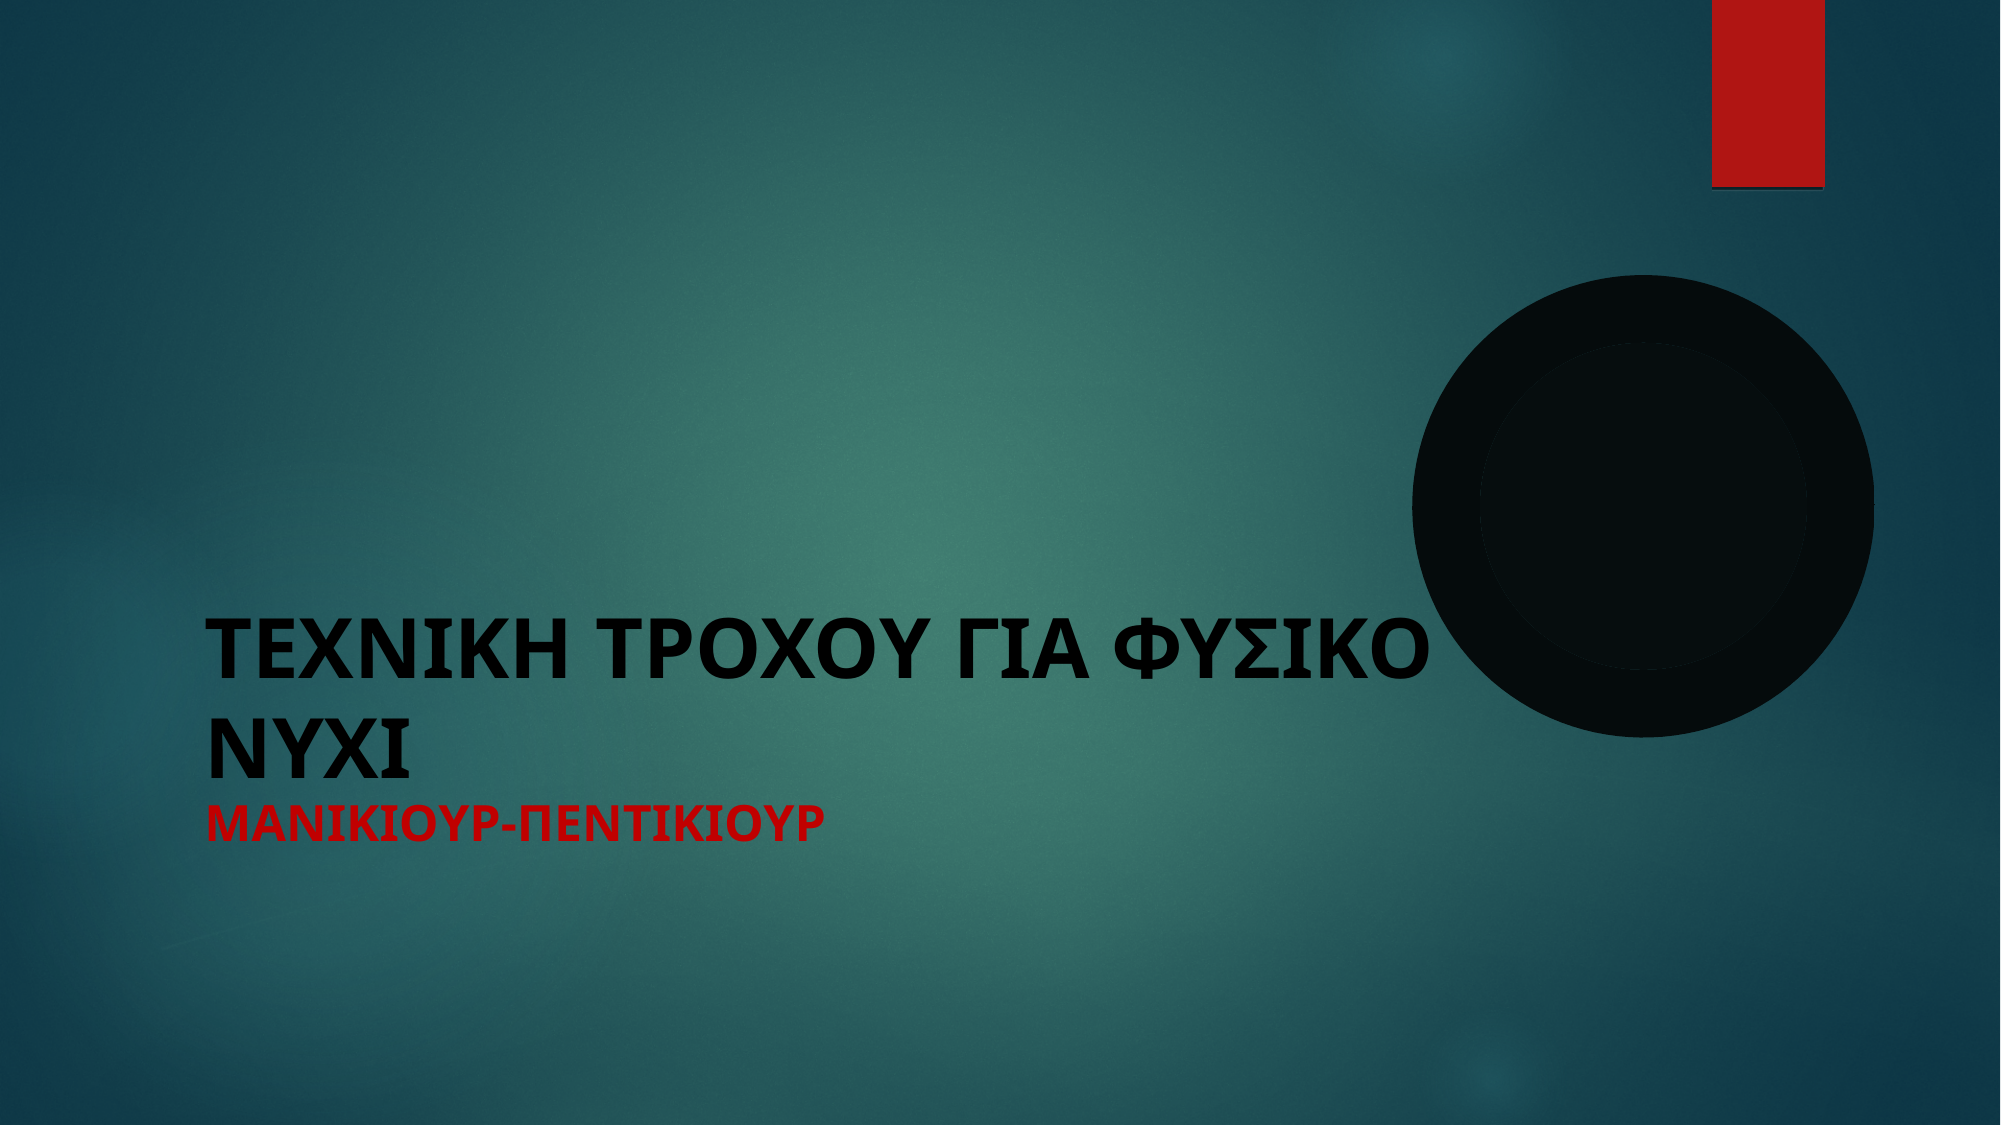

# ΤΕΧΝΙΚΗ ΤΡΟΧΟΥ ΓΙΑ ΦΥΣΙΚΟ ΝΥΧΙ
ΜΑΝΙΚΙΟΥΡ-ΠΕΝΤΙΚΙΟΥΡ